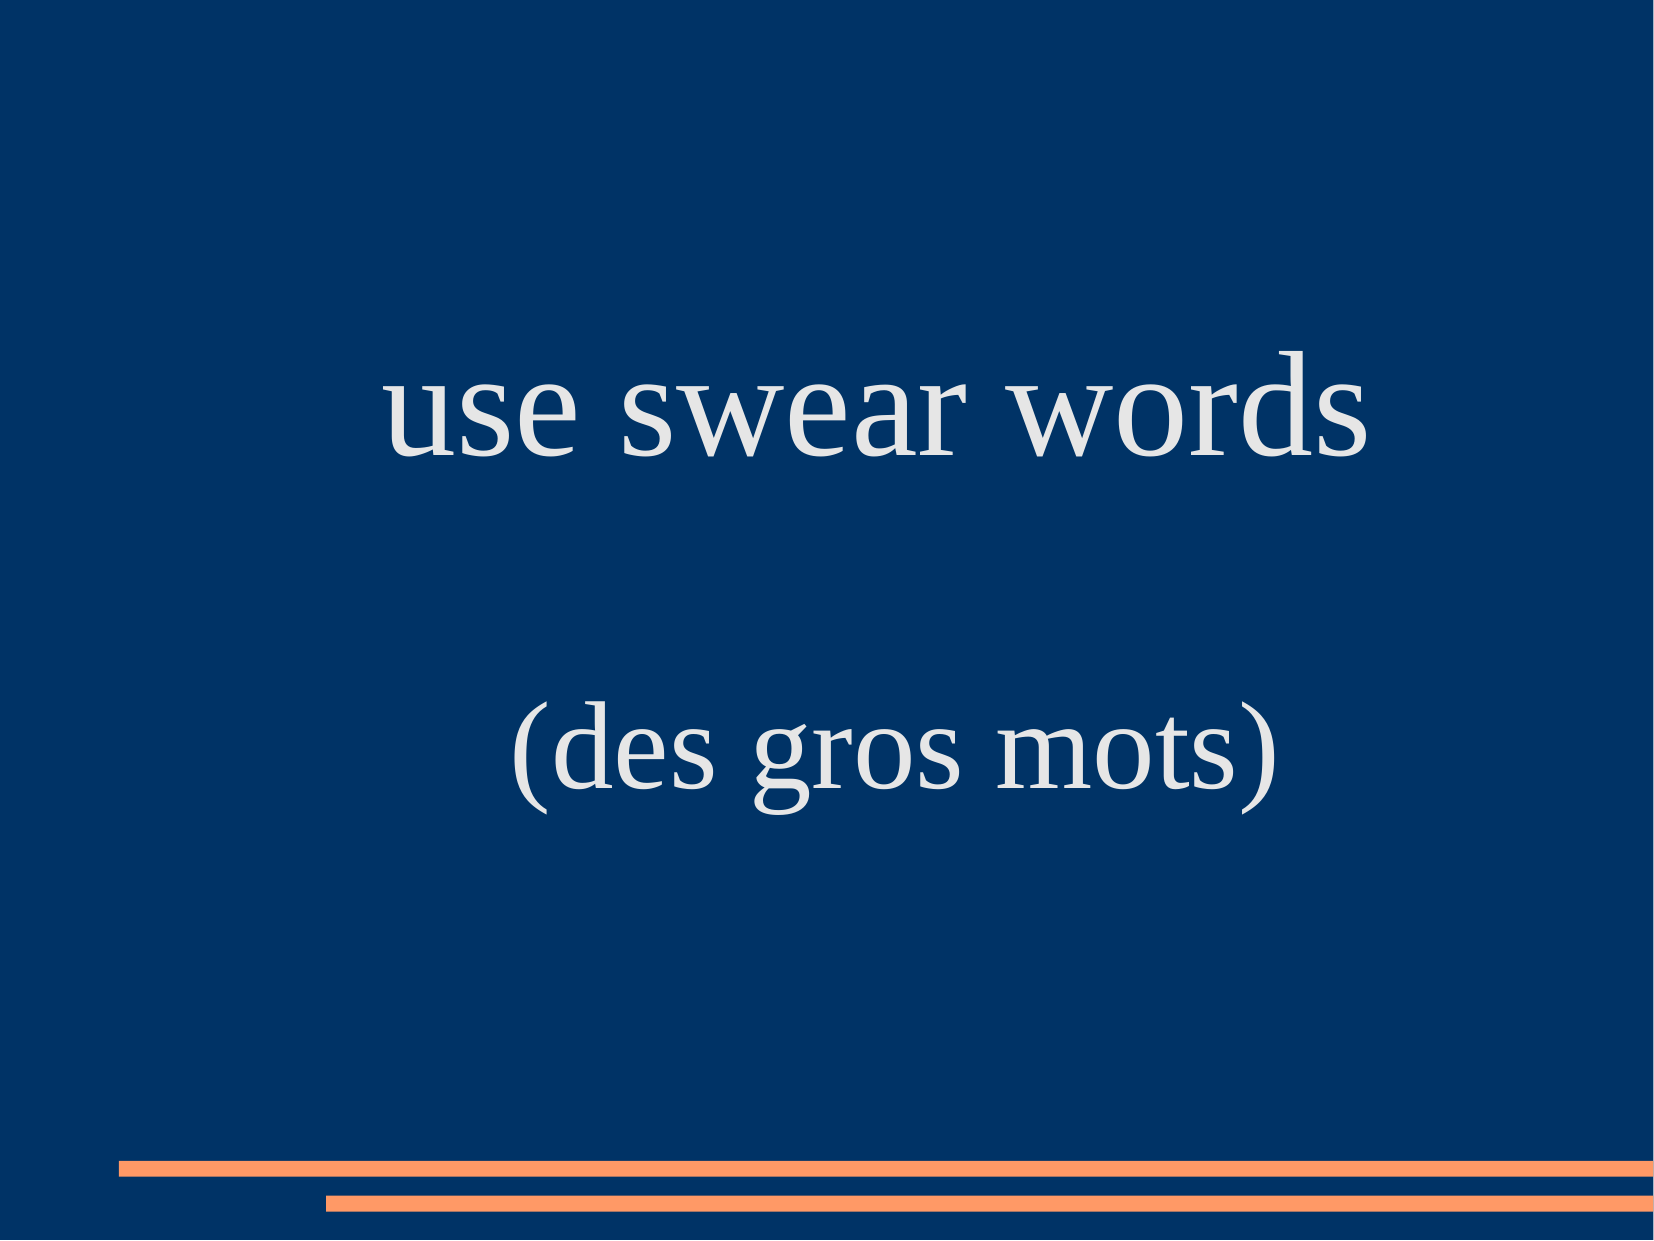

#
use swear words
 (des gros mots)